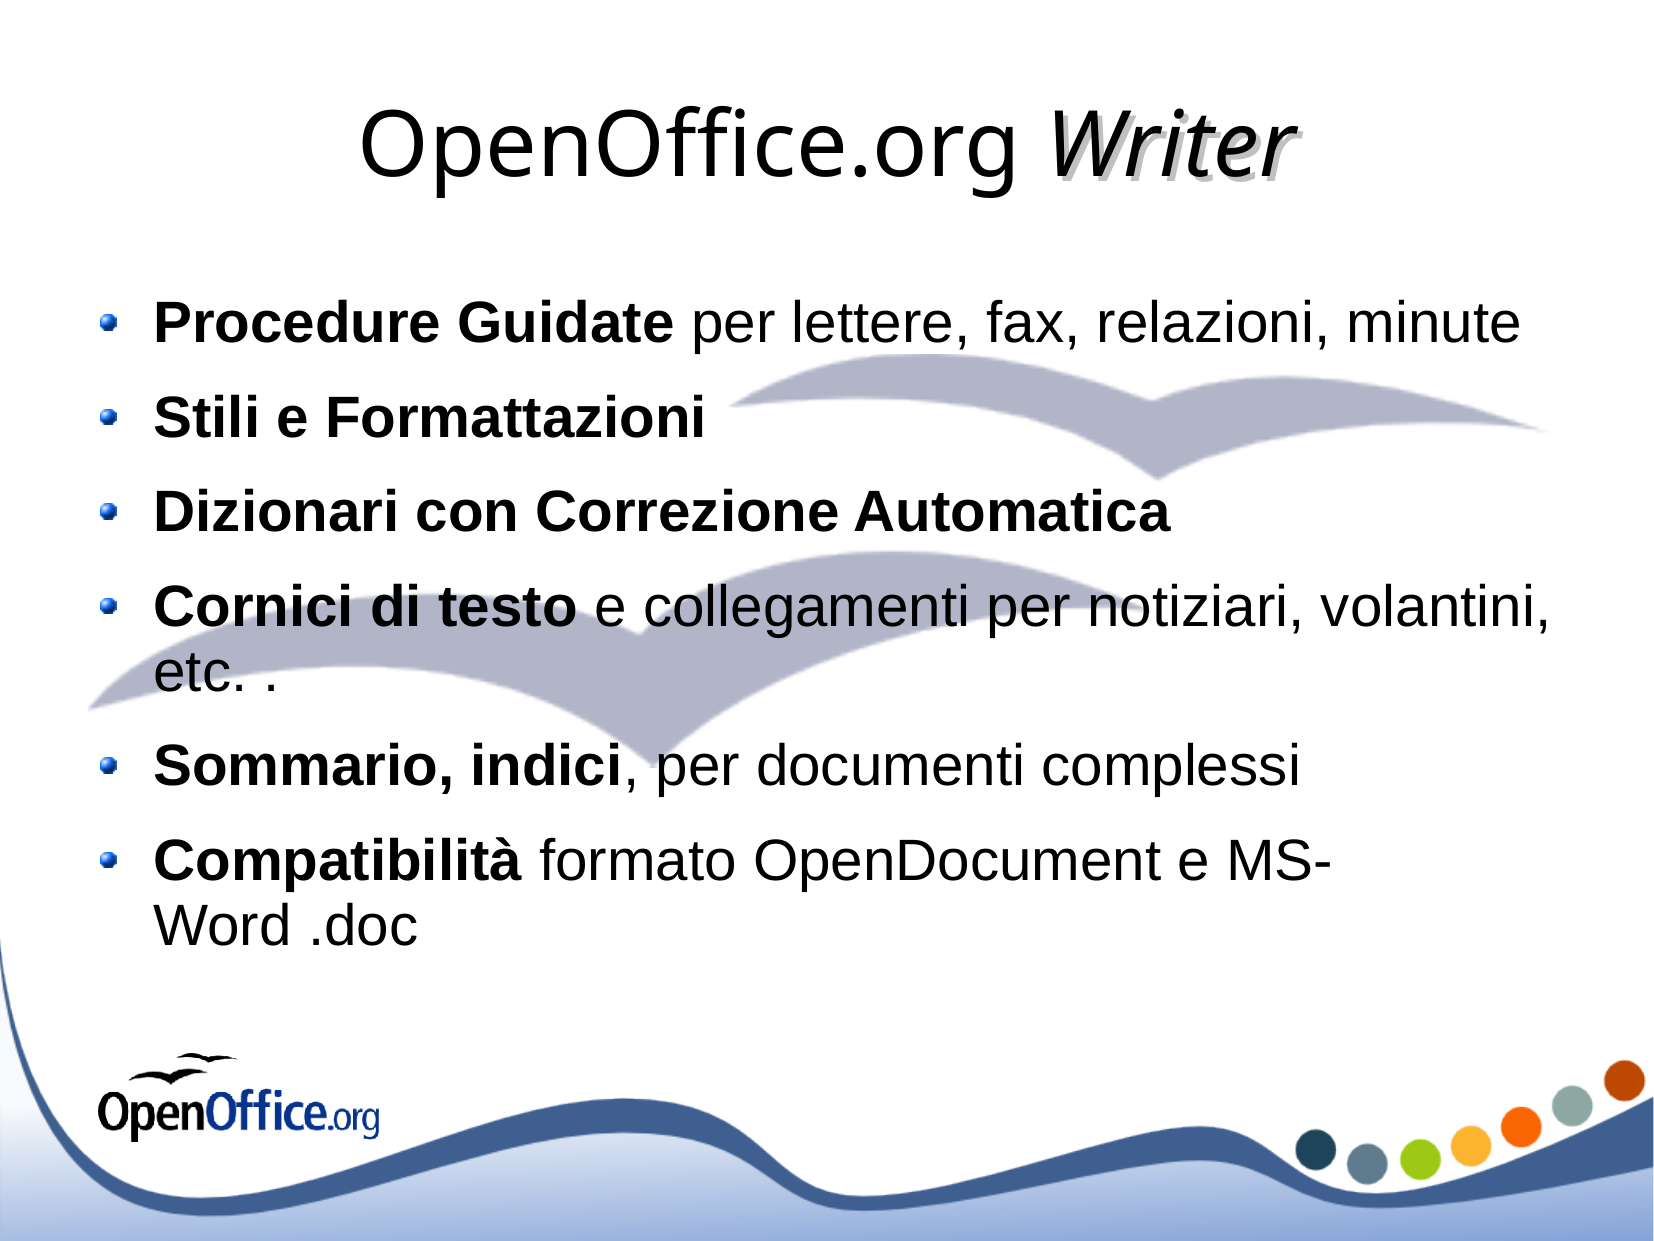

# OpenOffice.org Writer
Procedure Guidate per lettere, fax, relazioni, minute
Stili e Formattazioni
Dizionari con Correzione Automatica
Cornici di testo e collegamenti per notiziari, volantini, etc. .
Sommario, indici, per documenti complessi
Compatibilità formato OpenDocument e MS-Word .doc